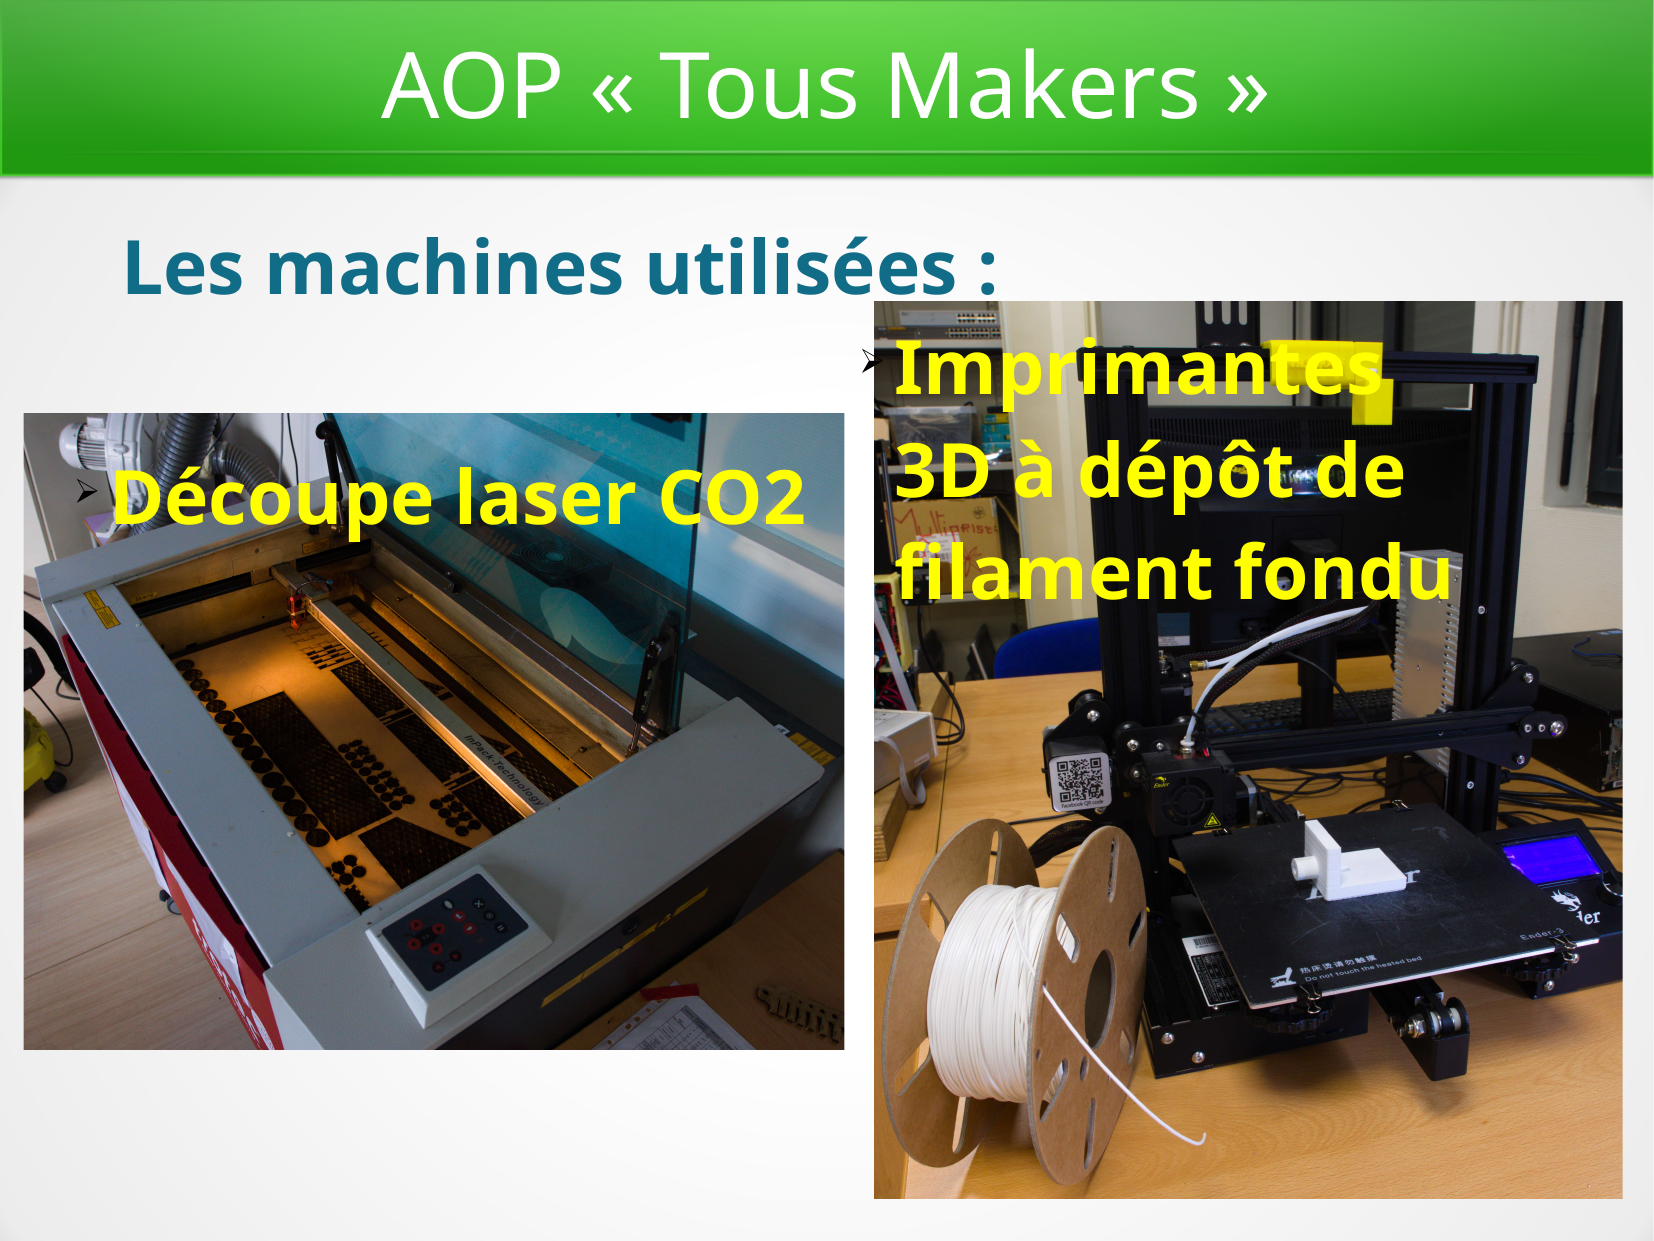

# AOP « Tous Makers »
Les machines utilisées :
Imprimantes 3D à dépôt de filament fondu
Découpe laser CO2